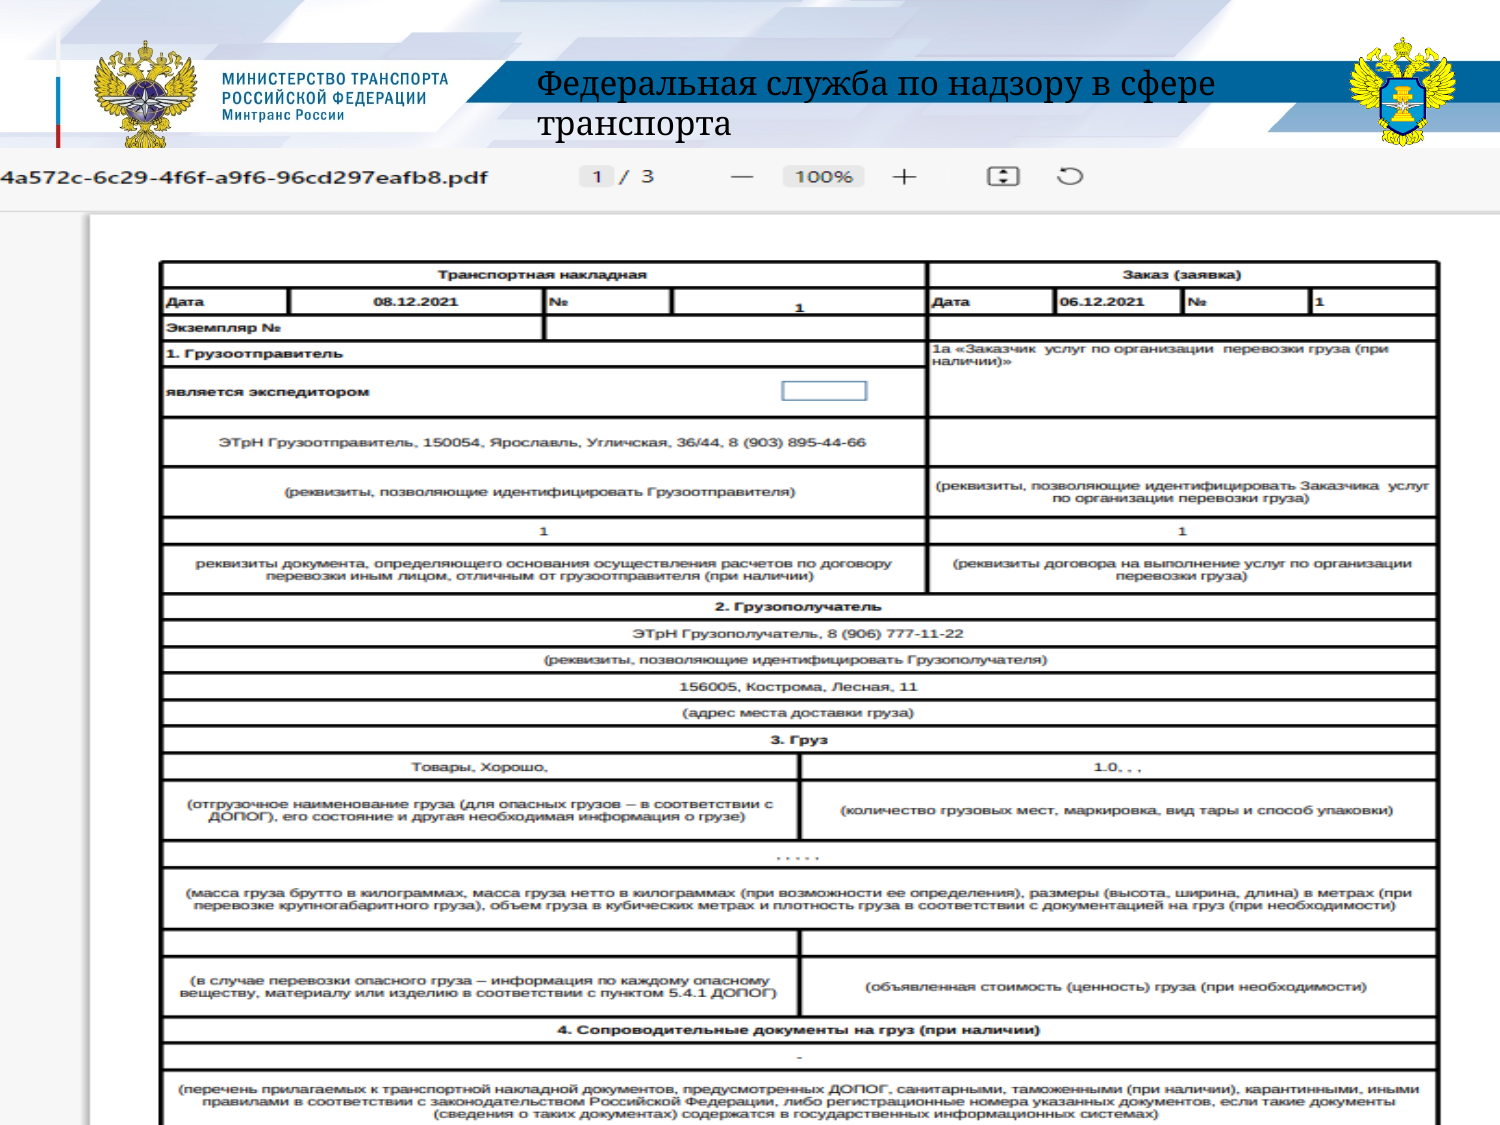

Федеральная служба по надзору в сфере транспорта